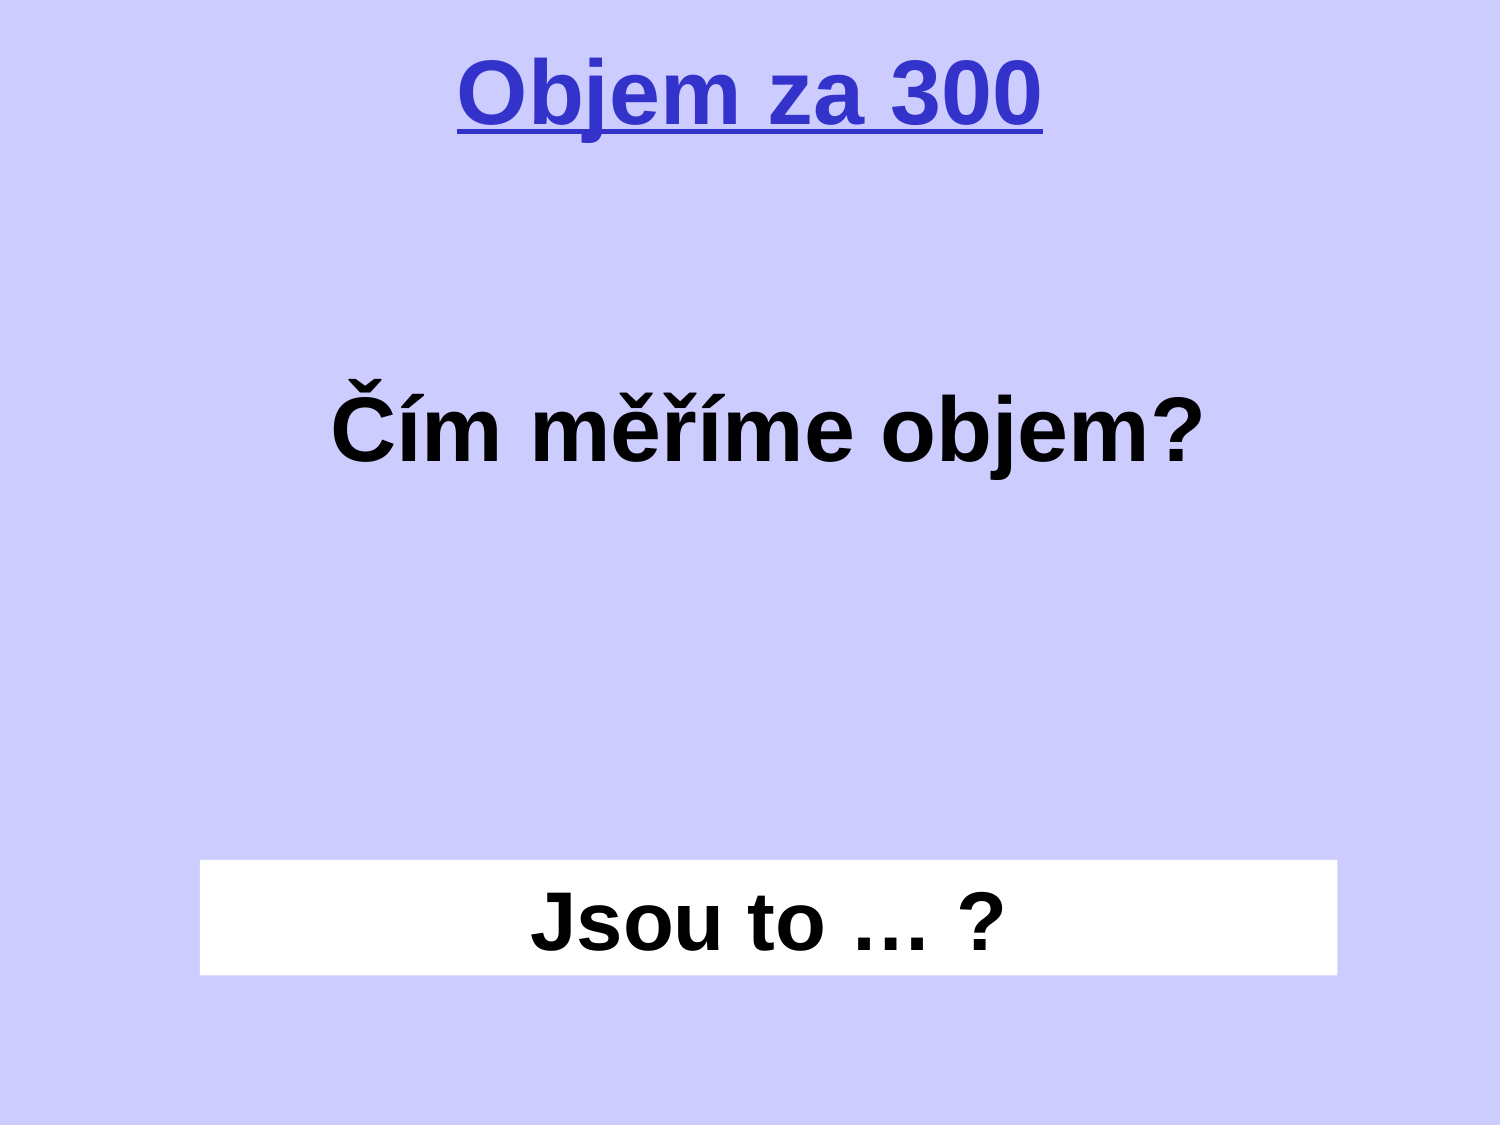

Objem za 300
Čím měříme objem?
Jsou to … ?